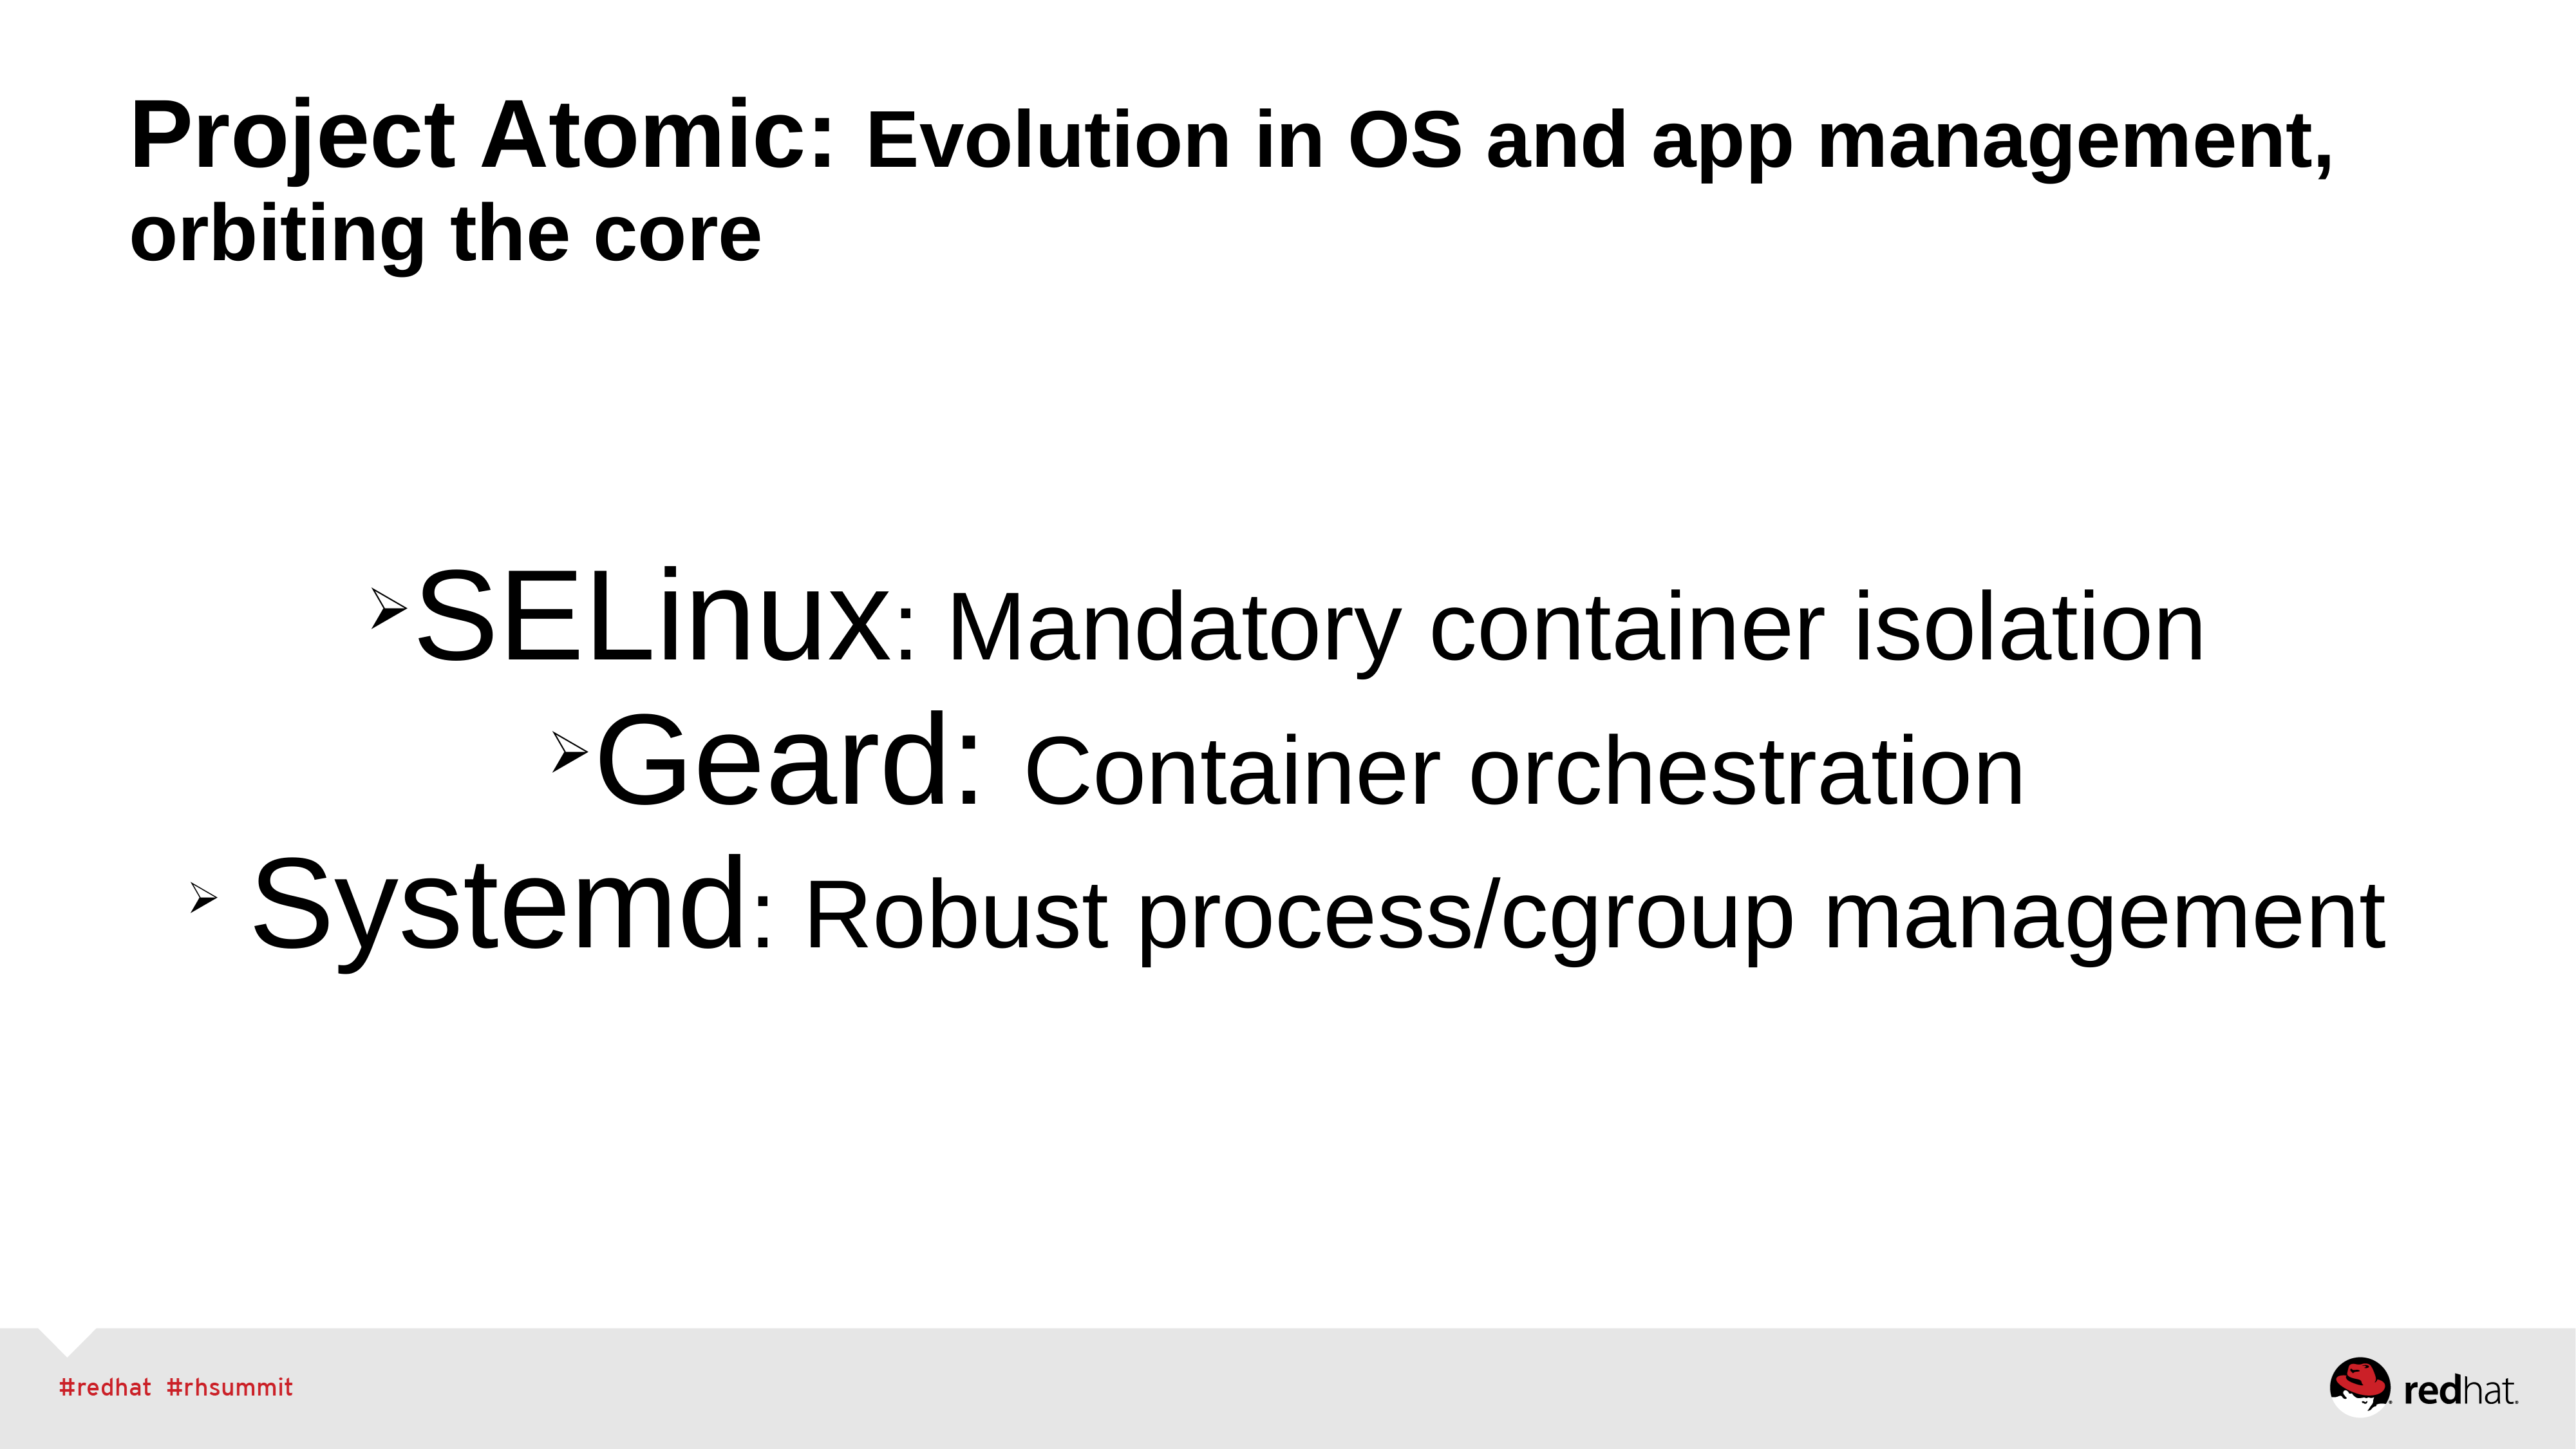

# Project Atomic: Evolution in OS and app management, orbiting the core
SELinux: Mandatory container isolation
Geard: Container orchestration
 Systemd: Robust process/cgroup management